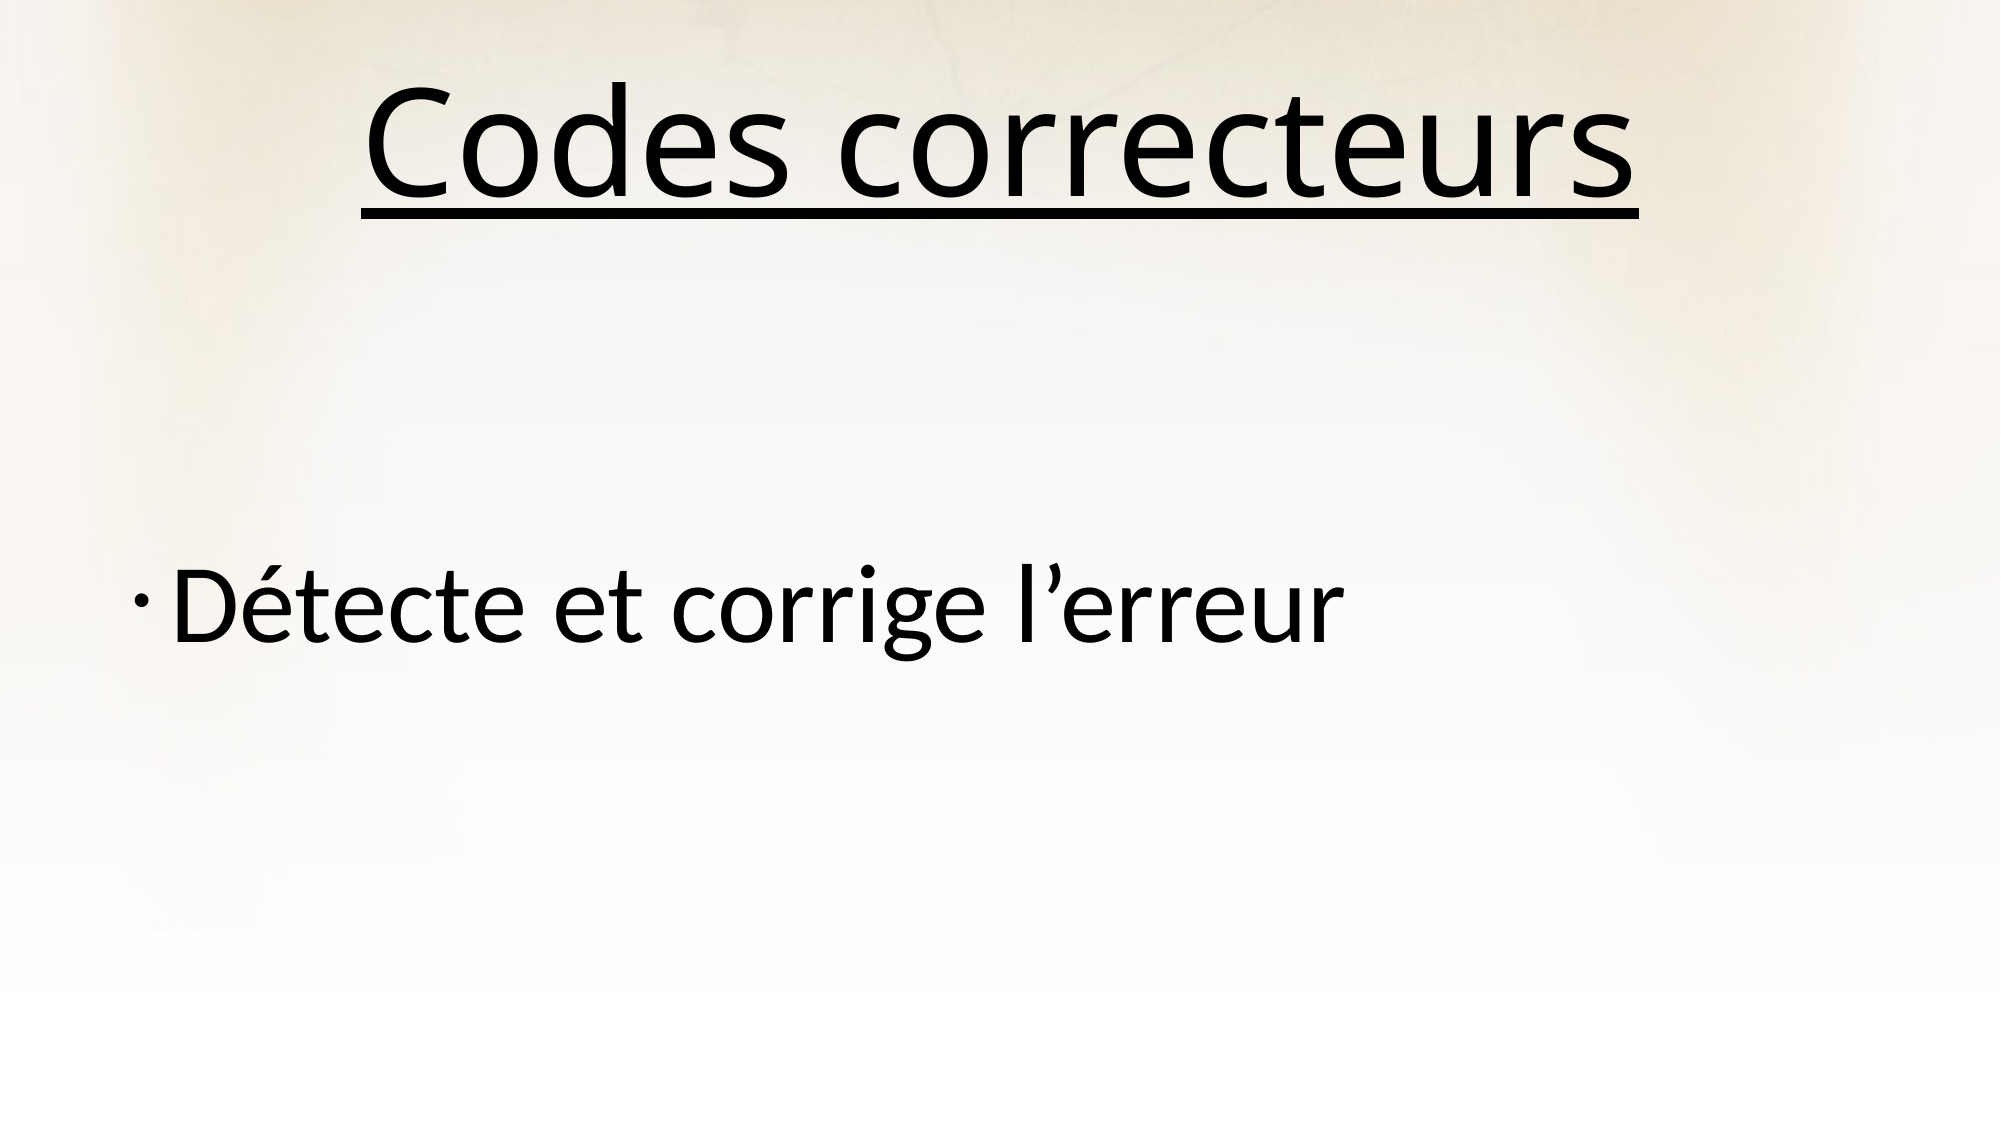

# Codes correcteurs
Détecte et corrige l’erreur